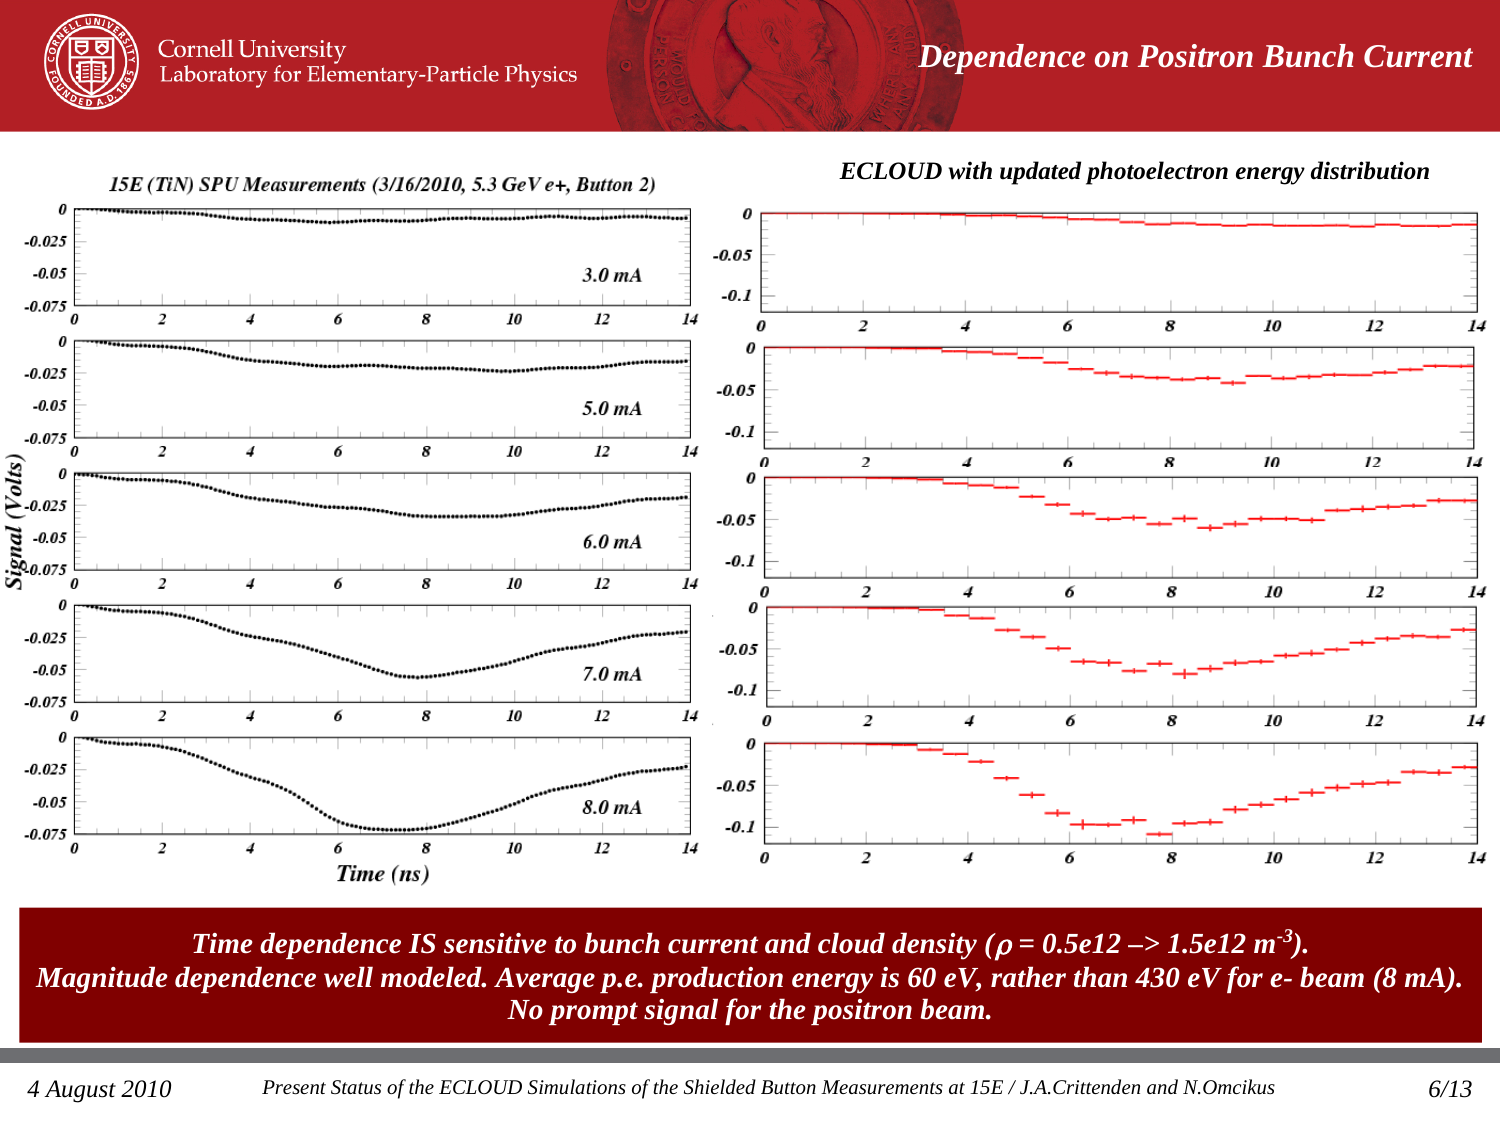

# Dependence on Positron Bunch Current
ECLOUD with updated photoelectron energy distribution
Time dependence IS sensitive to bunch current and cloud density (r = 0.5e12 –> 1.5e12 m-3).
Magnitude dependence well modeled. Average p.e. production energy is 60 eV, rather than 430 eV for e- beam (8 mA).
No prompt signal for the positron beam.